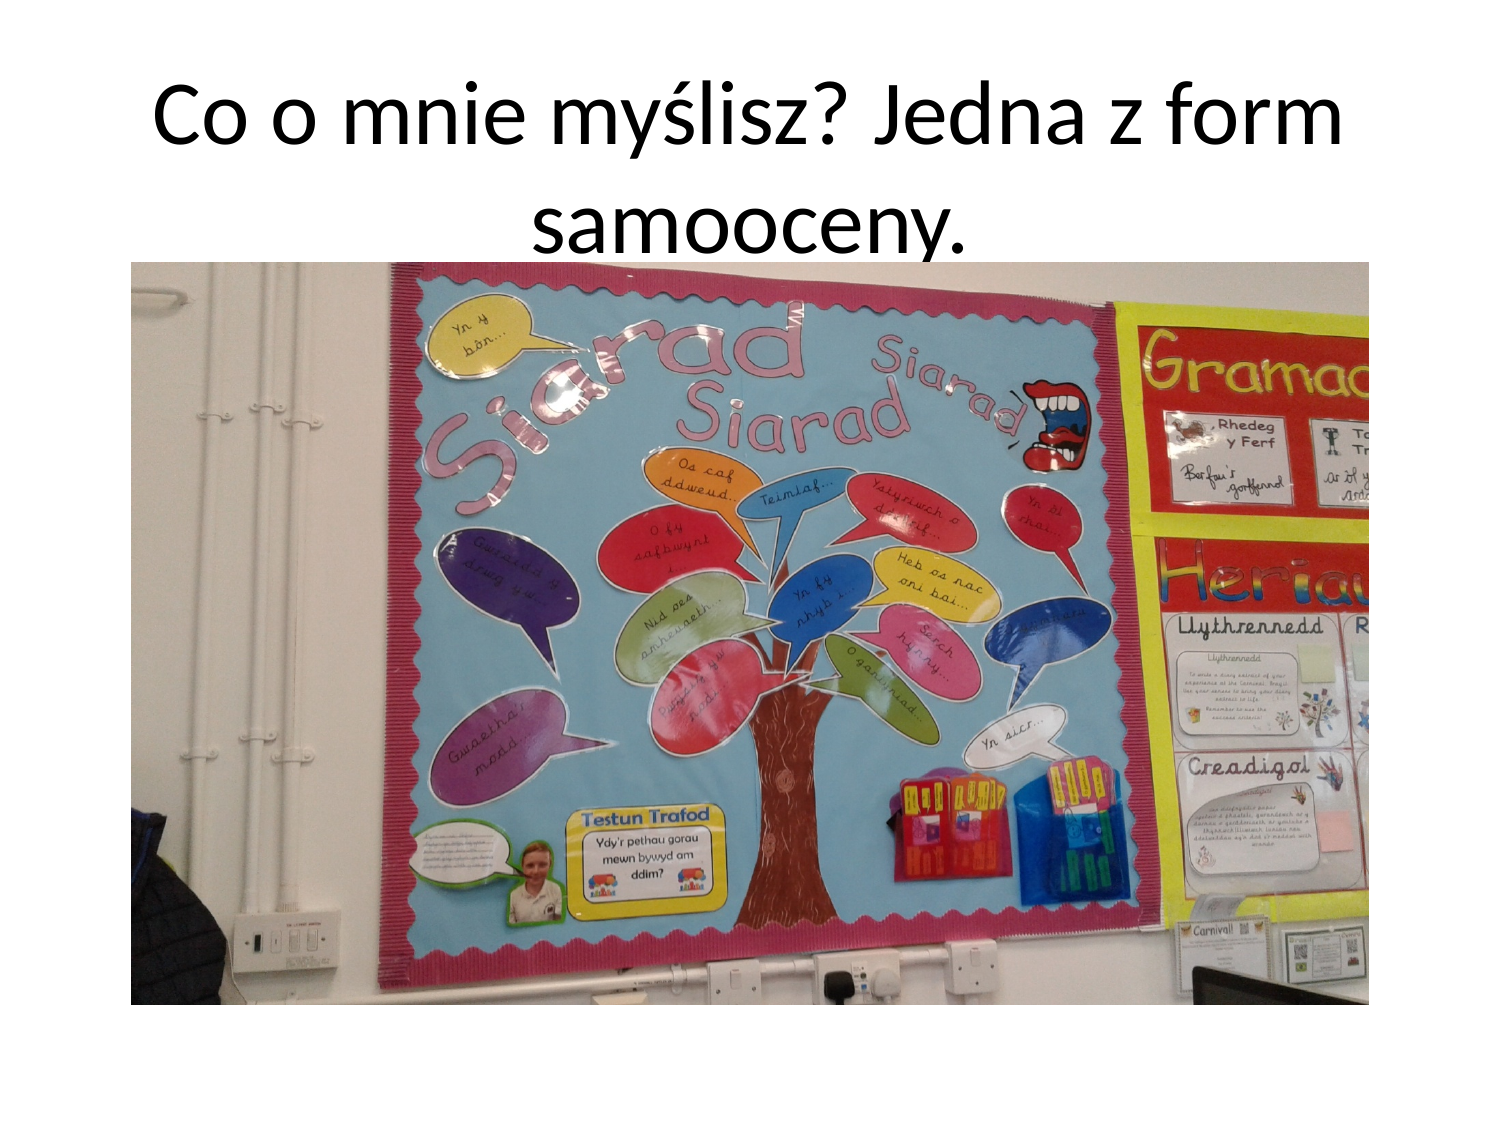

# Co o mnie myślisz? Jedna z form samooceny.